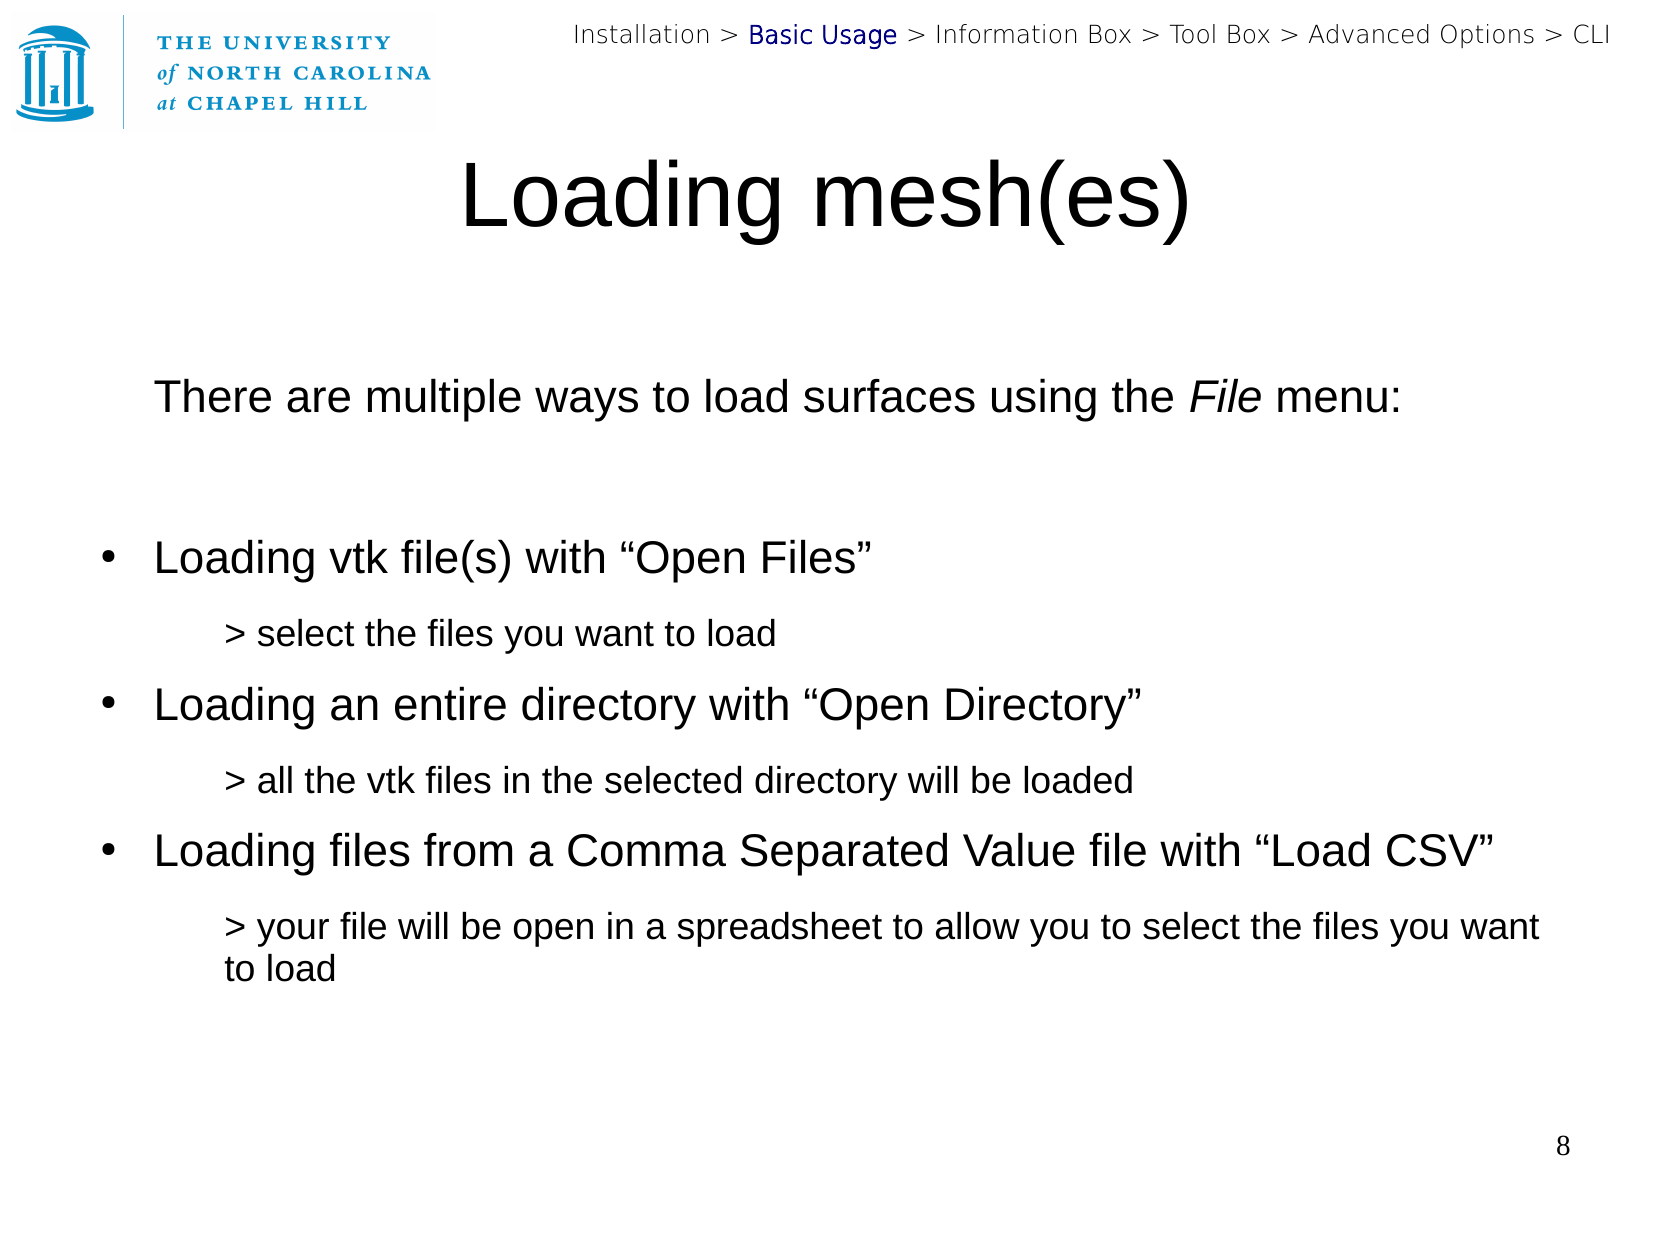

Installation > Basic Usage > Information Box > Tool Box > Advanced Options > CLI
# Loading mesh(es)
There are multiple ways to load surfaces using the File menu:
Loading vtk file(s) with “Open Files”
> select the files you want to load
Loading an entire directory with “Open Directory”
> all the vtk files in the selected directory will be loaded
Loading files from a Comma Separated Value file with “Load CSV”
> your file will be open in a spreadsheet to allow you to select the files you want to load
8